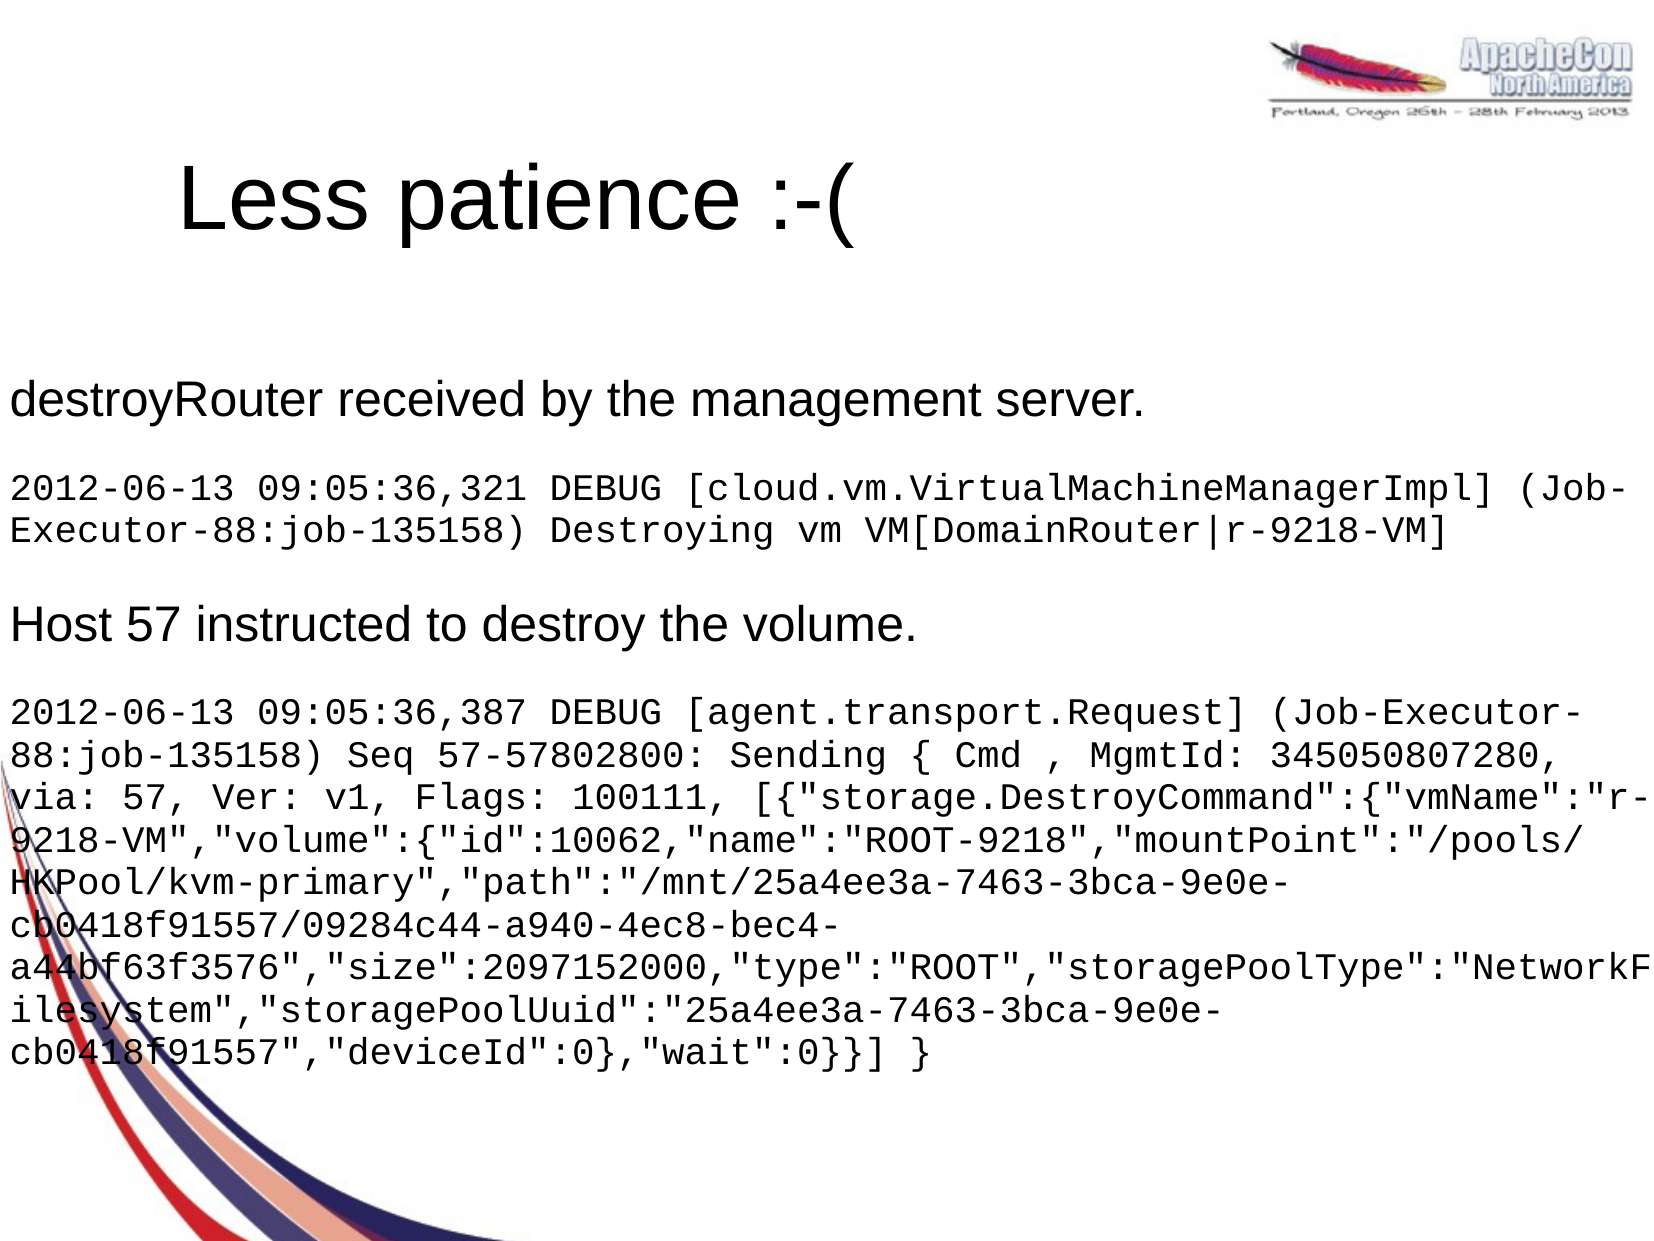

# Less patience :-(
destroyRouter received by the management server.
2012-06-13 09:05:36,321 DEBUG [cloud.vm.VirtualMachineManagerImpl] (Job-Executor-88:job-135158) Destroying vm VM[DomainRouter|r-9218-VM]
Host 57 instructed to destroy the volume.
2012-06-13 09:05:36,387 DEBUG [agent.transport.Request] (Job-Executor-88:job-135158) Seq 57-57802800: Sending { Cmd , MgmtId: 345050807280, via: 57, Ver: v1, Flags: 100111, [{"storage.DestroyCommand":{"vmName":"r-9218-VM","volume":{"id":10062,"name":"ROOT-9218","mountPoint":"/pools/HKPool/kvm-primary","path":"/mnt/25a4ee3a-7463-3bca-9e0e-cb0418f91557/09284c44-a940-4ec8-bec4-a44bf63f3576","size":2097152000,"type":"ROOT","storagePoolType":"NetworkFilesystem","storagePoolUuid":"25a4ee3a-7463-3bca-9e0e-cb0418f91557","deviceId":0},"wait":0}}] }